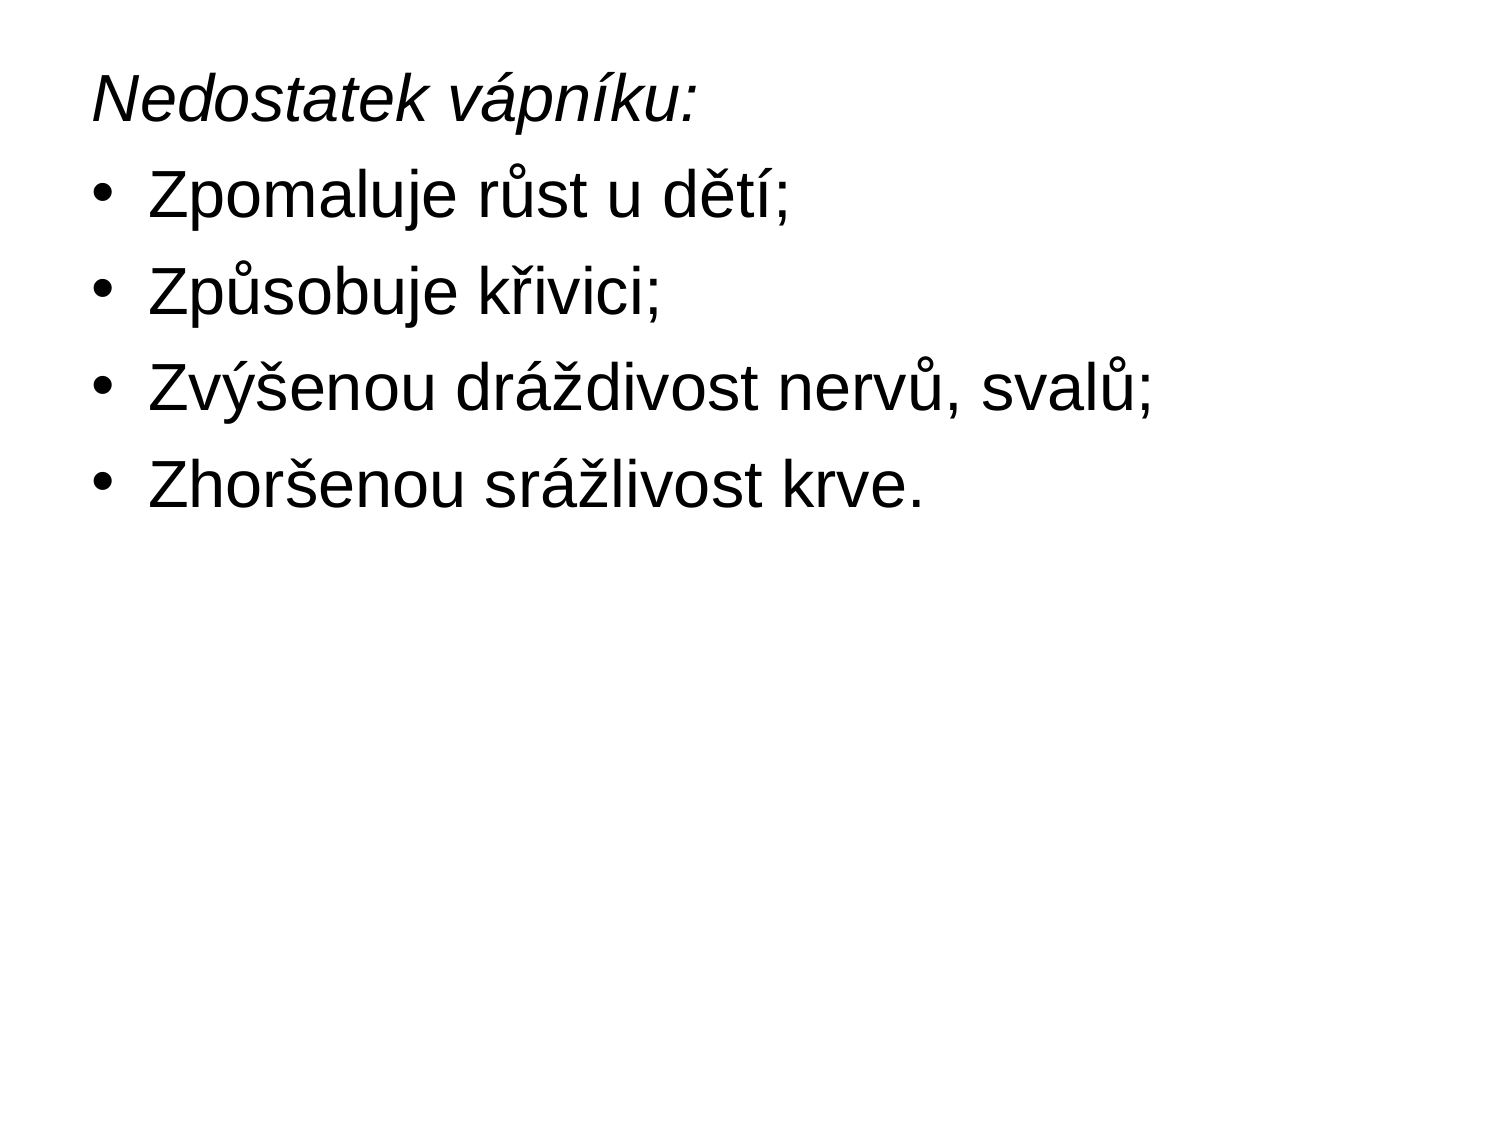

# Nedostatek vápníku:
Zpomaluje růst u dětí;
Způsobuje křivici;
Zvýšenou dráždivost nervů, svalů;
Zhoršenou srážlivost krve.